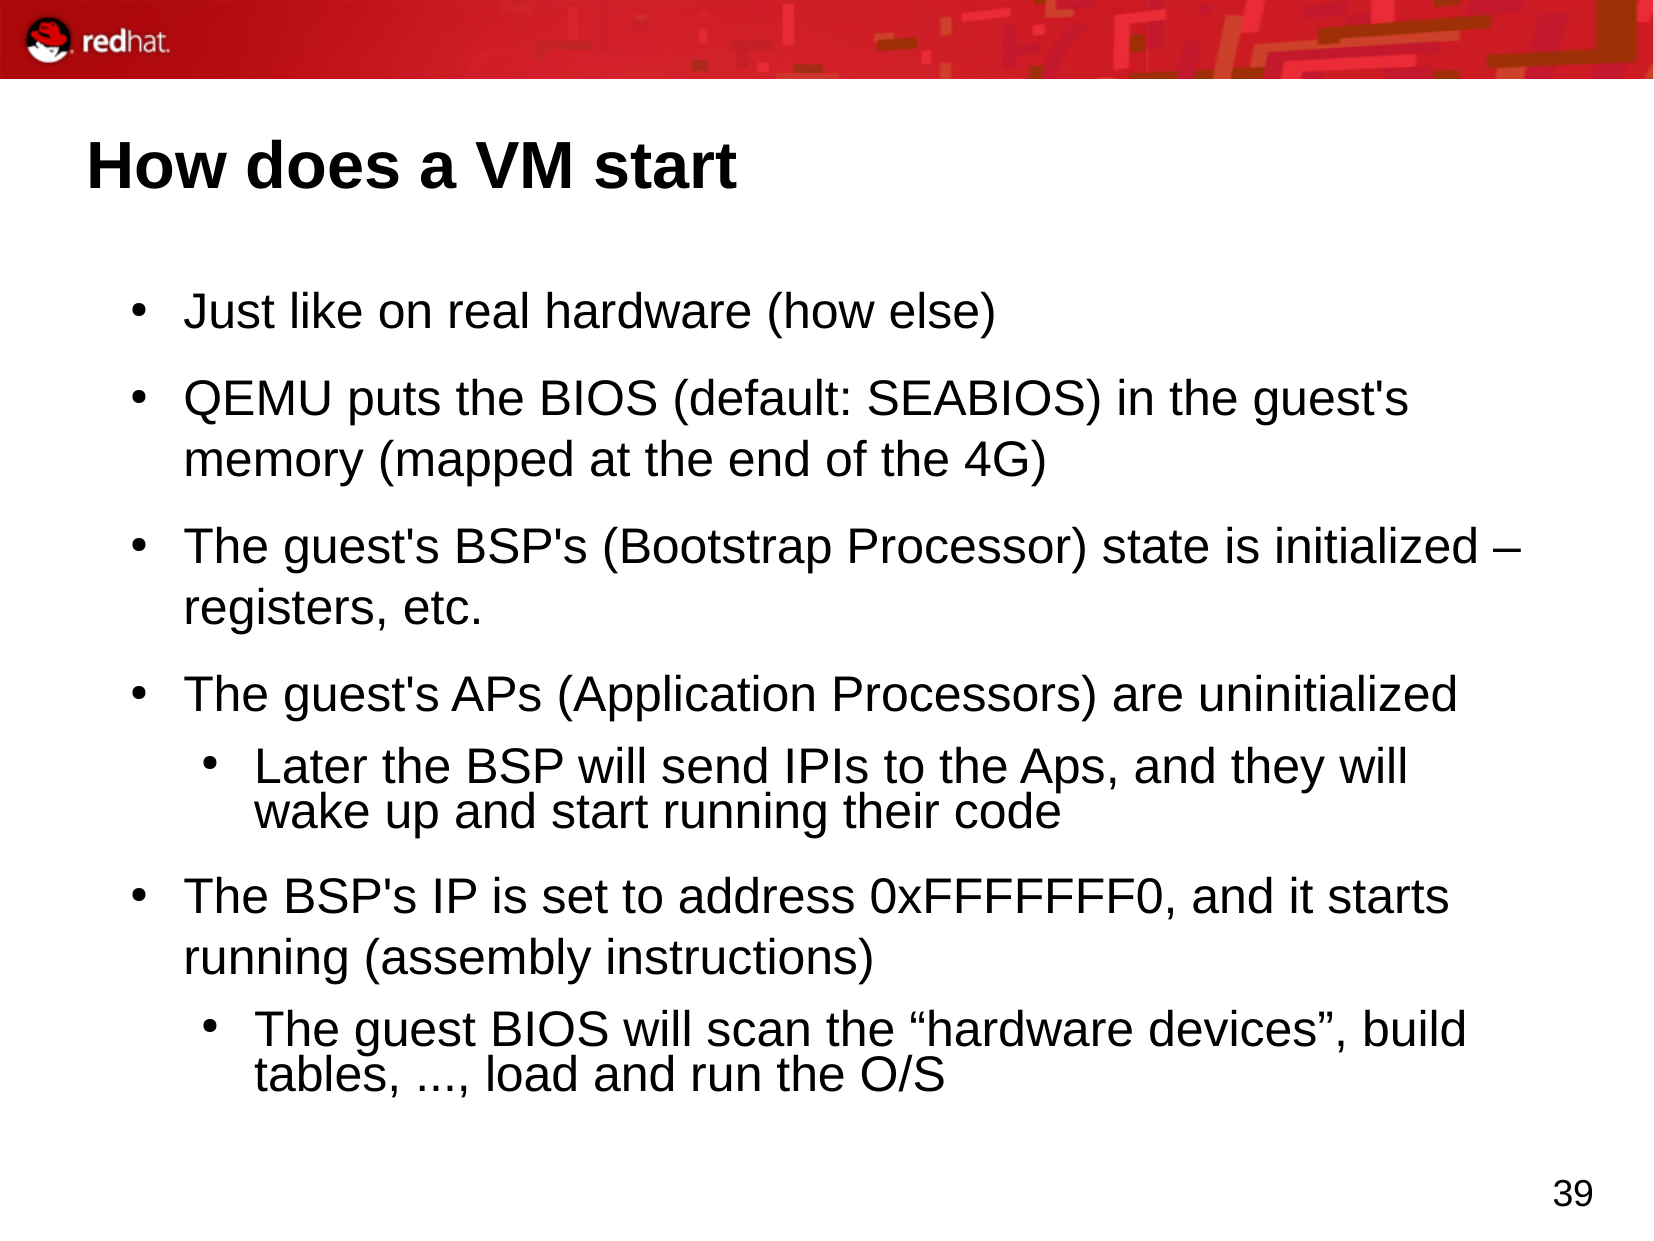

# How does a VM start
Just like on real hardware (how else)
QEMU puts the BIOS (default: SEABIOS) in the guest's memory (mapped at the end of the 4G)
The guest's BSP's (Bootstrap Processor) state is initialized – registers, etc.
The guest's APs (Application Processors) are uninitialized
Later the BSP will send IPIs to the Aps, and they will wake up and start running their code
The BSP's IP is set to address 0xFFFFFFF0, and it starts running (assembly instructions)
The guest BIOS will scan the “hardware devices”, build tables, ..., load and run the O/S